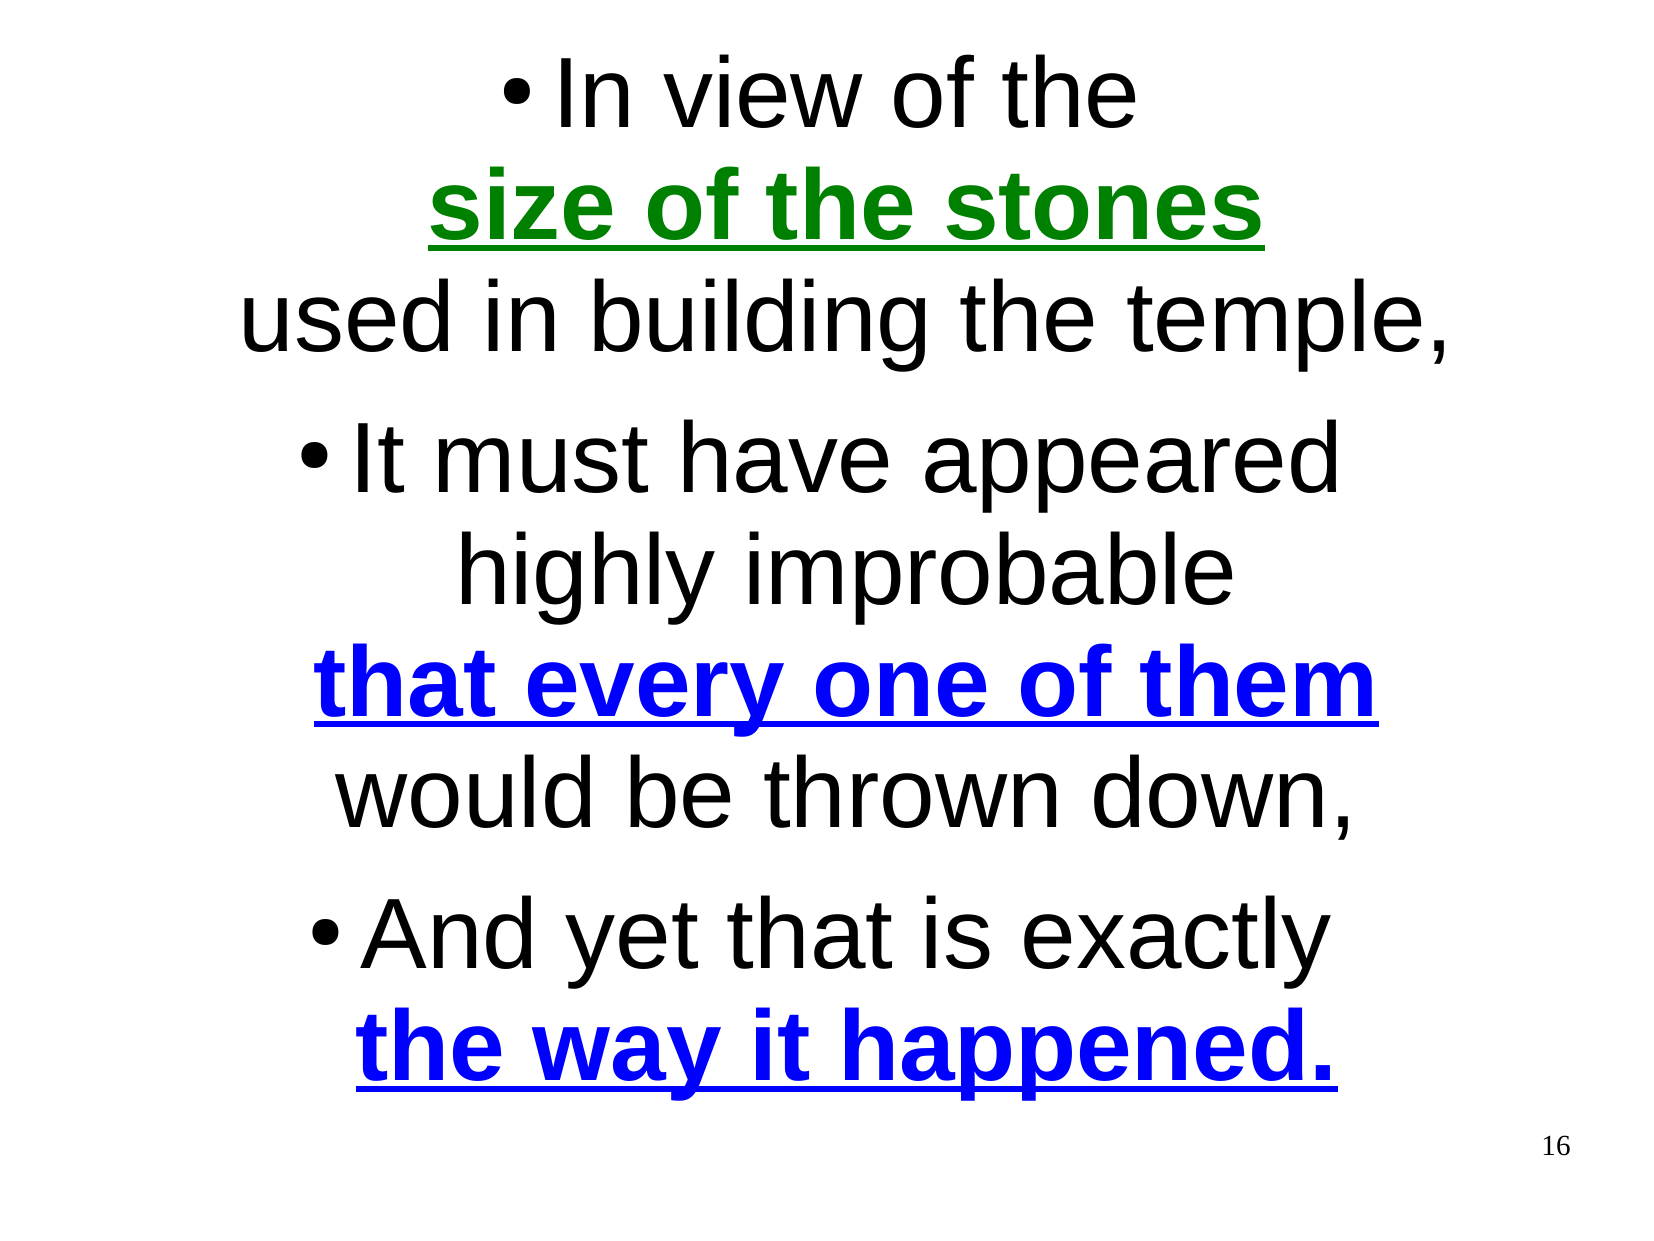

# In view of the size of the stones used in building the temple,
It must have appeared
highly improbable
that every one of them
would be thrown down,
And yet that is exactly
the way it happened.
16